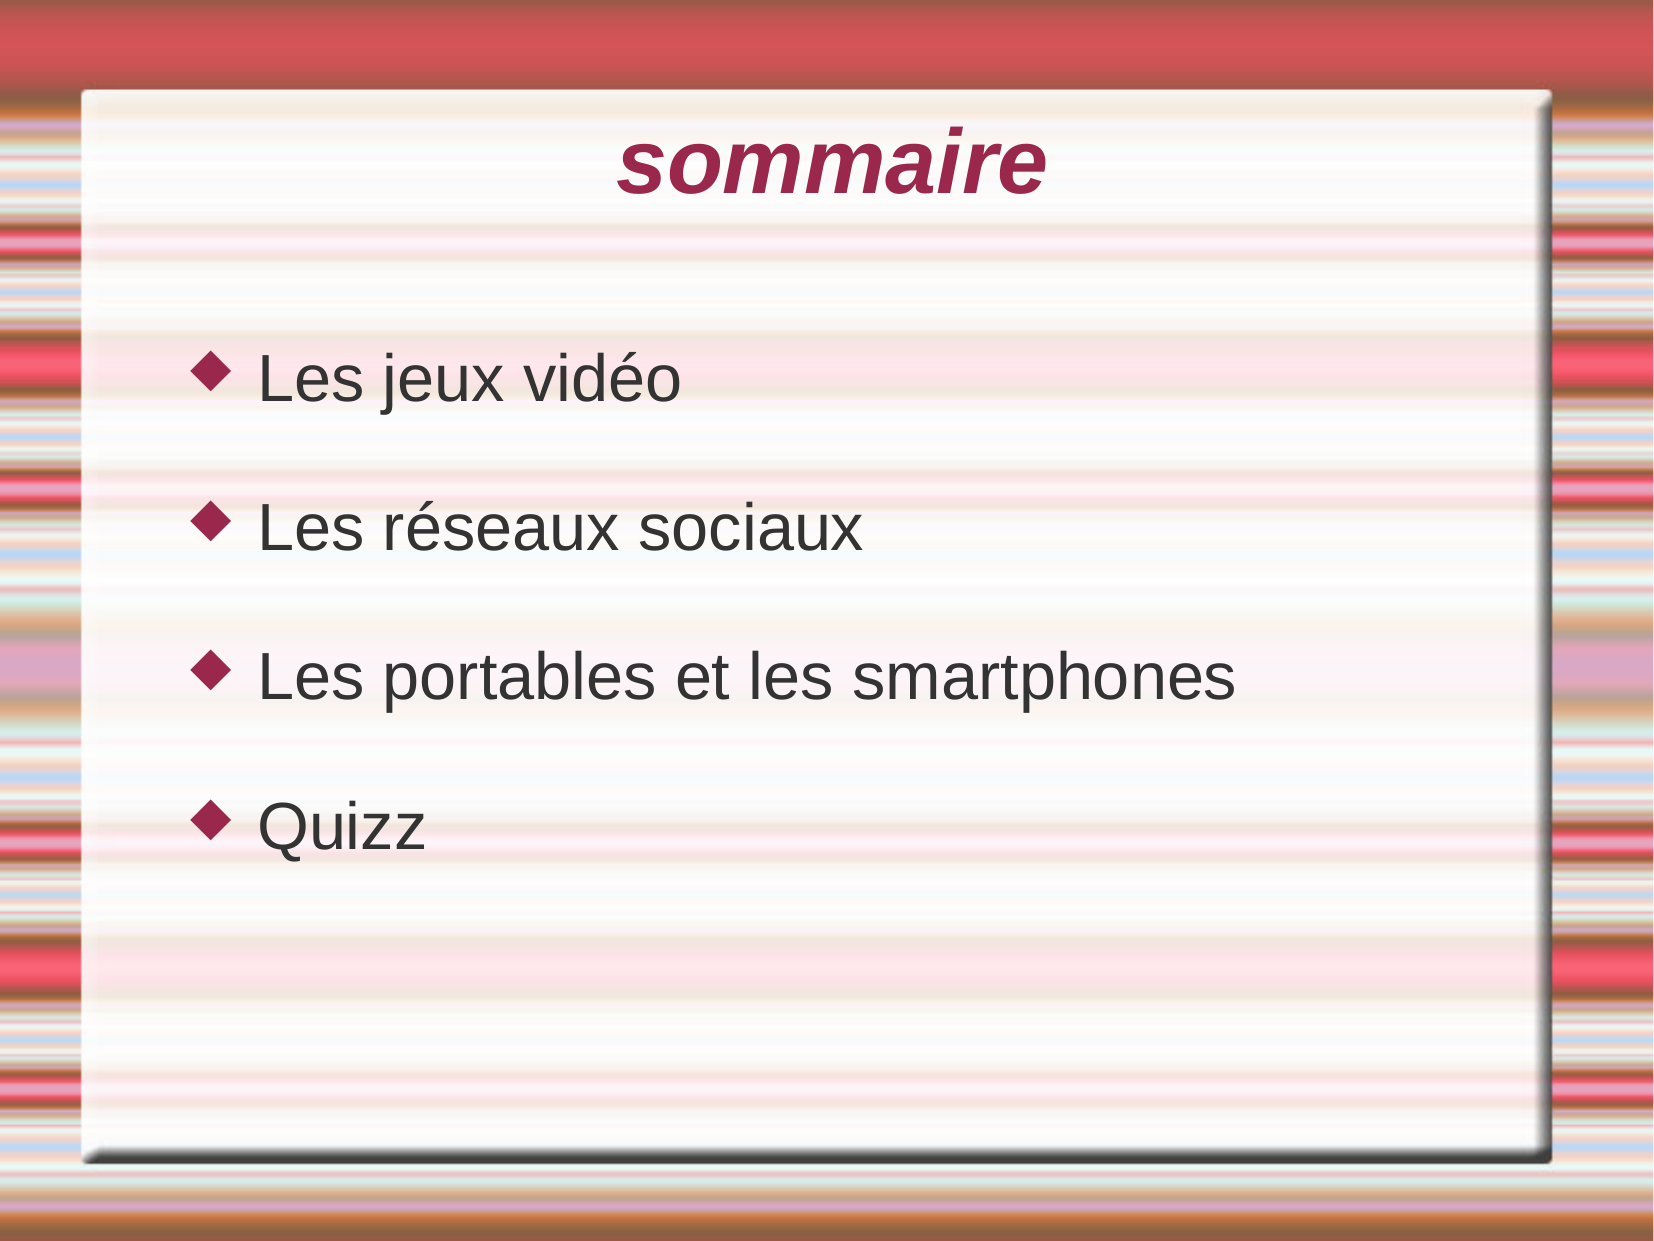

# sommaire
Les jeux vidéo
Les réseaux sociaux
Les portables et les smartphones
Quizz